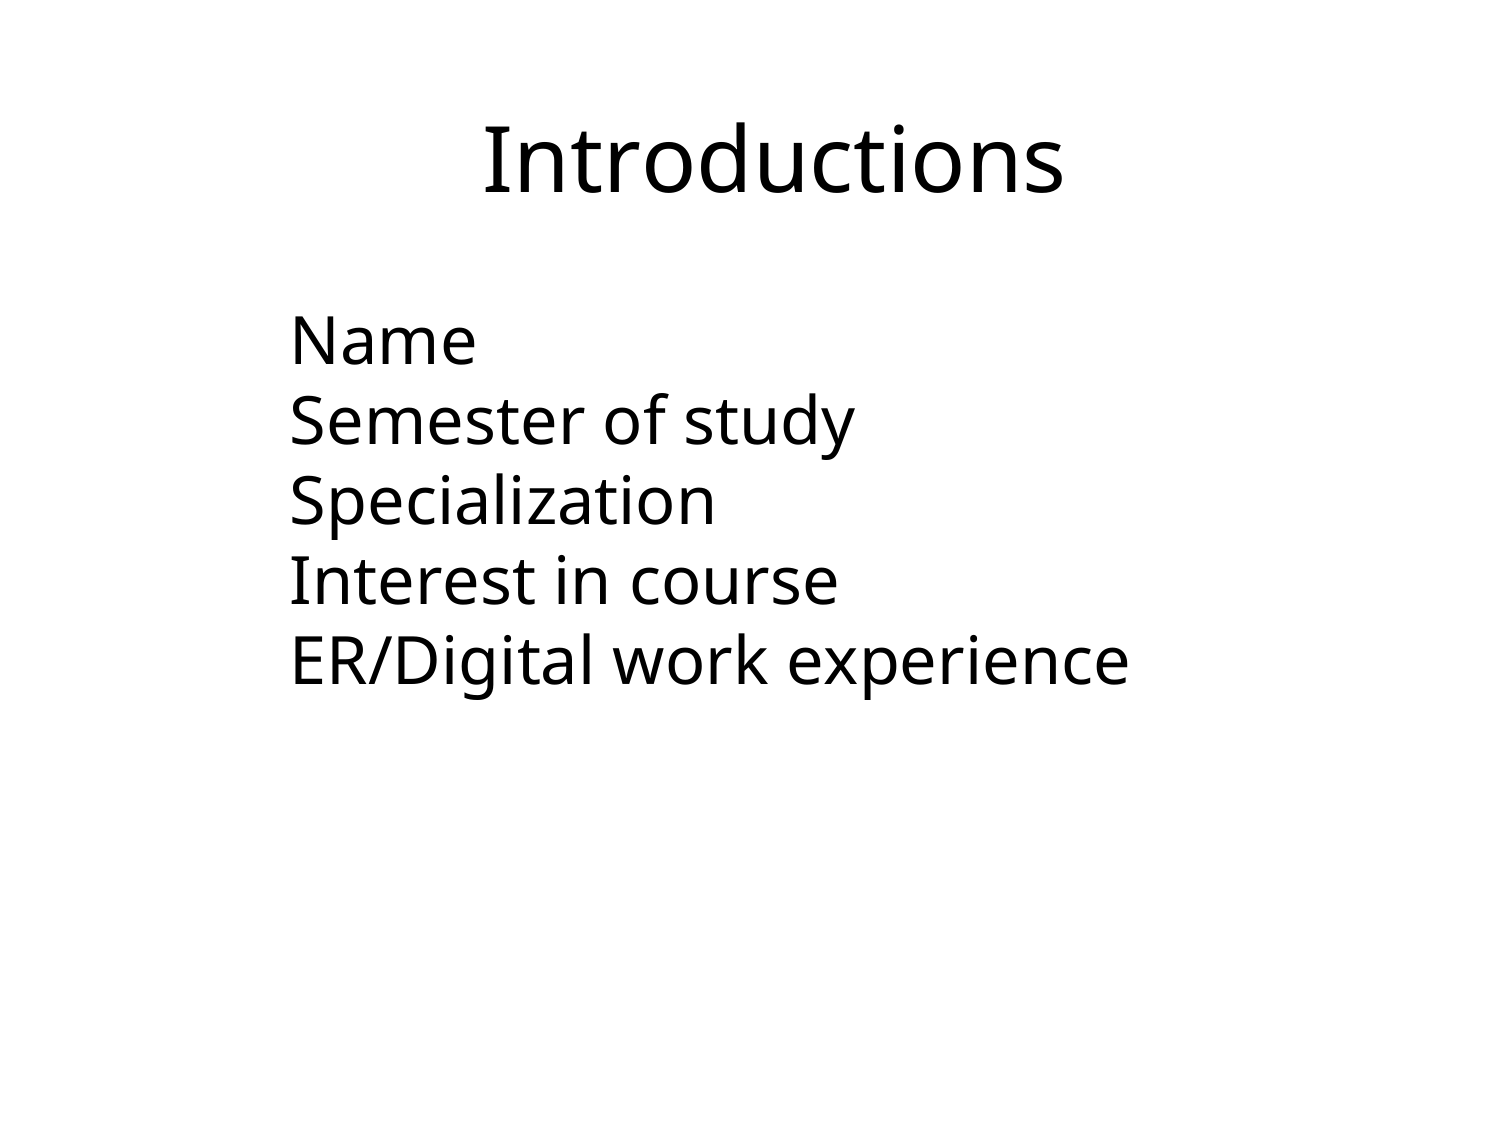

Introductions
	Name
	Semester of study
	Specialization
	Interest in course
	ER/Digital work experience